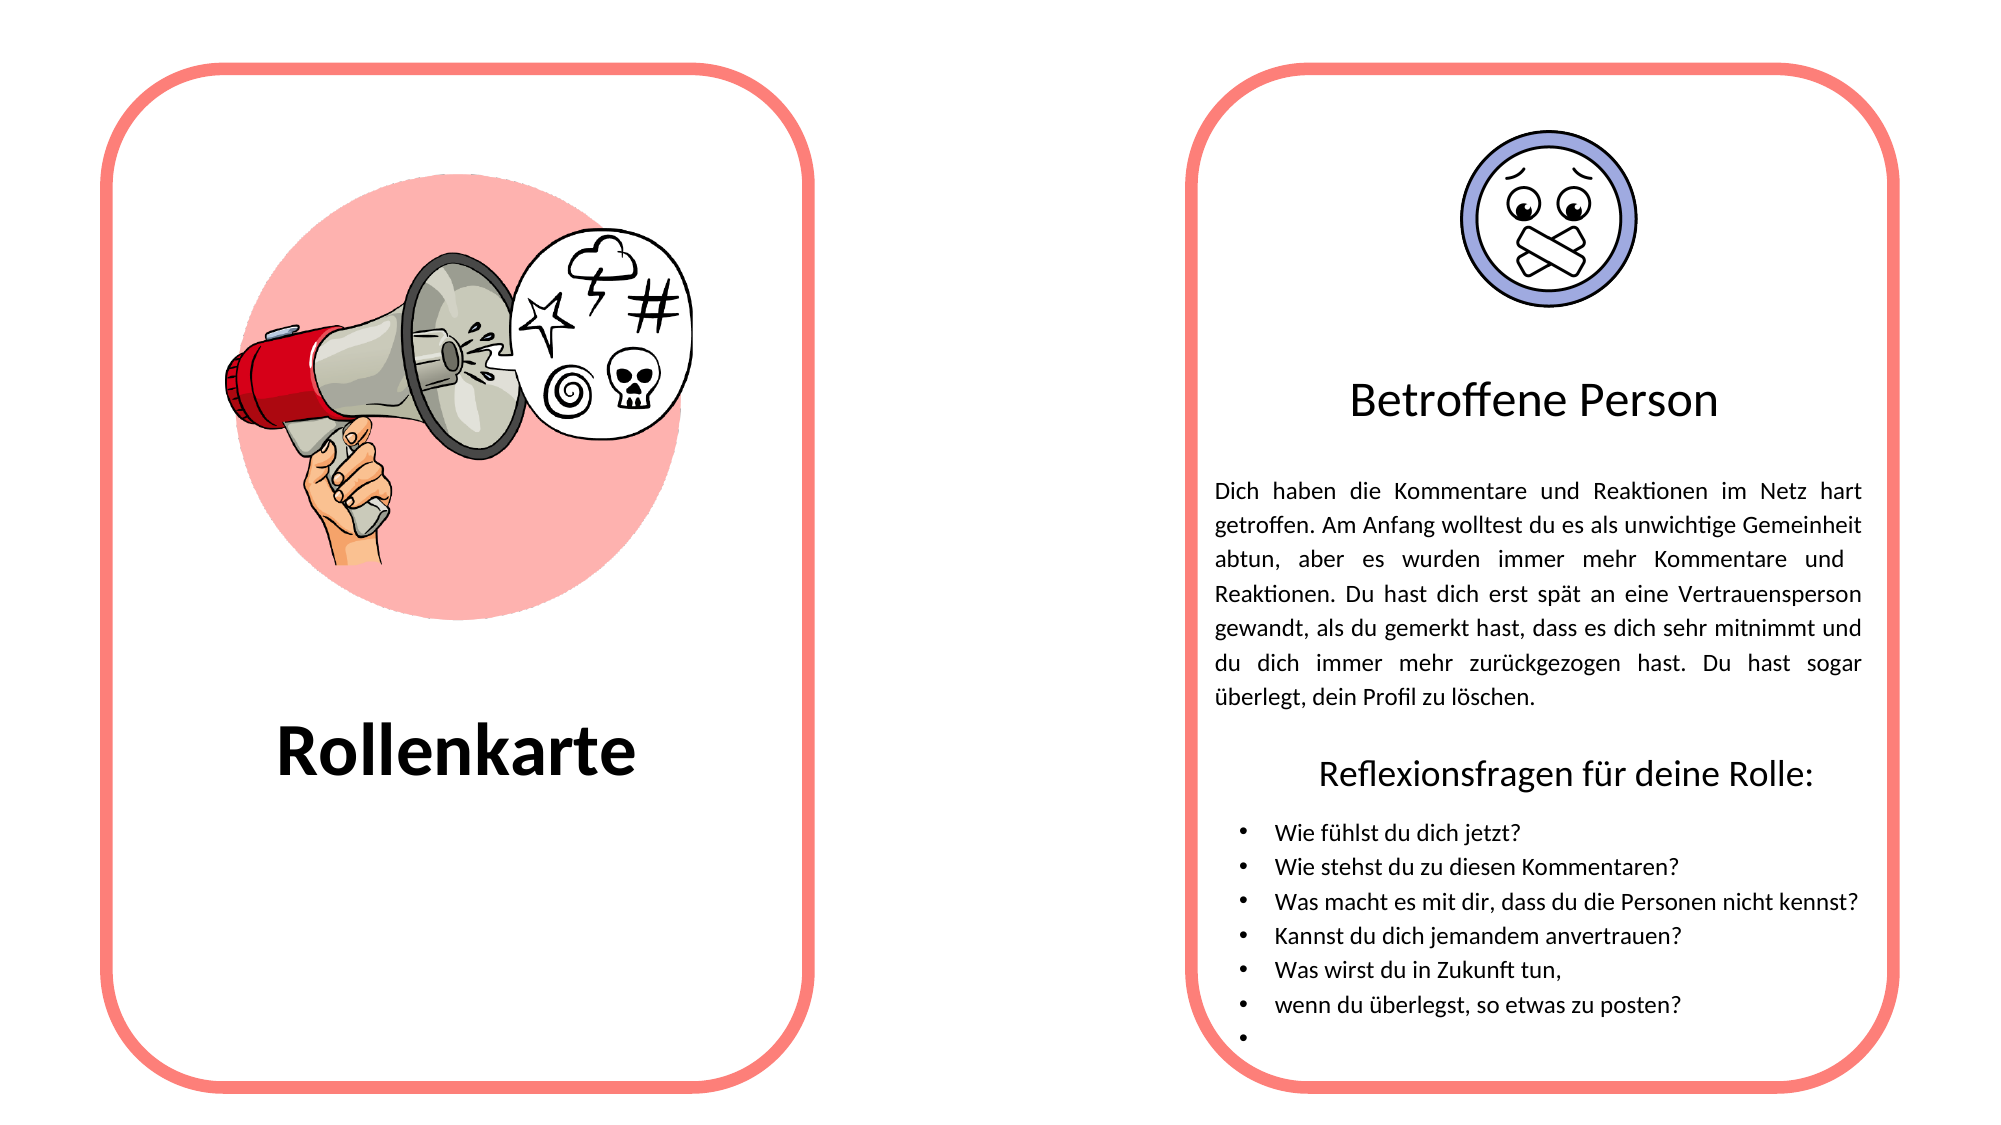

Betroffene Person
Dich haben die Kommentare und Reaktionen im Netz hart getroffen. Am Anfang wolltest du es als unwichtige Gemeinheit abtun, aber es wurden immer mehr Kommentare und Reaktionen. Du hast dich erst spät an eine Vertrauensperson gewandt, als du gemerkt hast, dass es dich sehr mitnimmt und du dich immer mehr zurückgezogen hast. Du hast sogar überlegt, dein Profil zu löschen.
Rollenkarte
Reflexionsfragen für deine Rolle:
Wie fühlst du dich jetzt?
Wie stehst du zu diesen Kommentaren?
Was macht es mit dir, dass du die Personen nicht kennst?
Kannst du dich jemandem anvertrauen?
Was wirst du in Zukunft tun,
wenn du überlegst, so etwas zu posten?